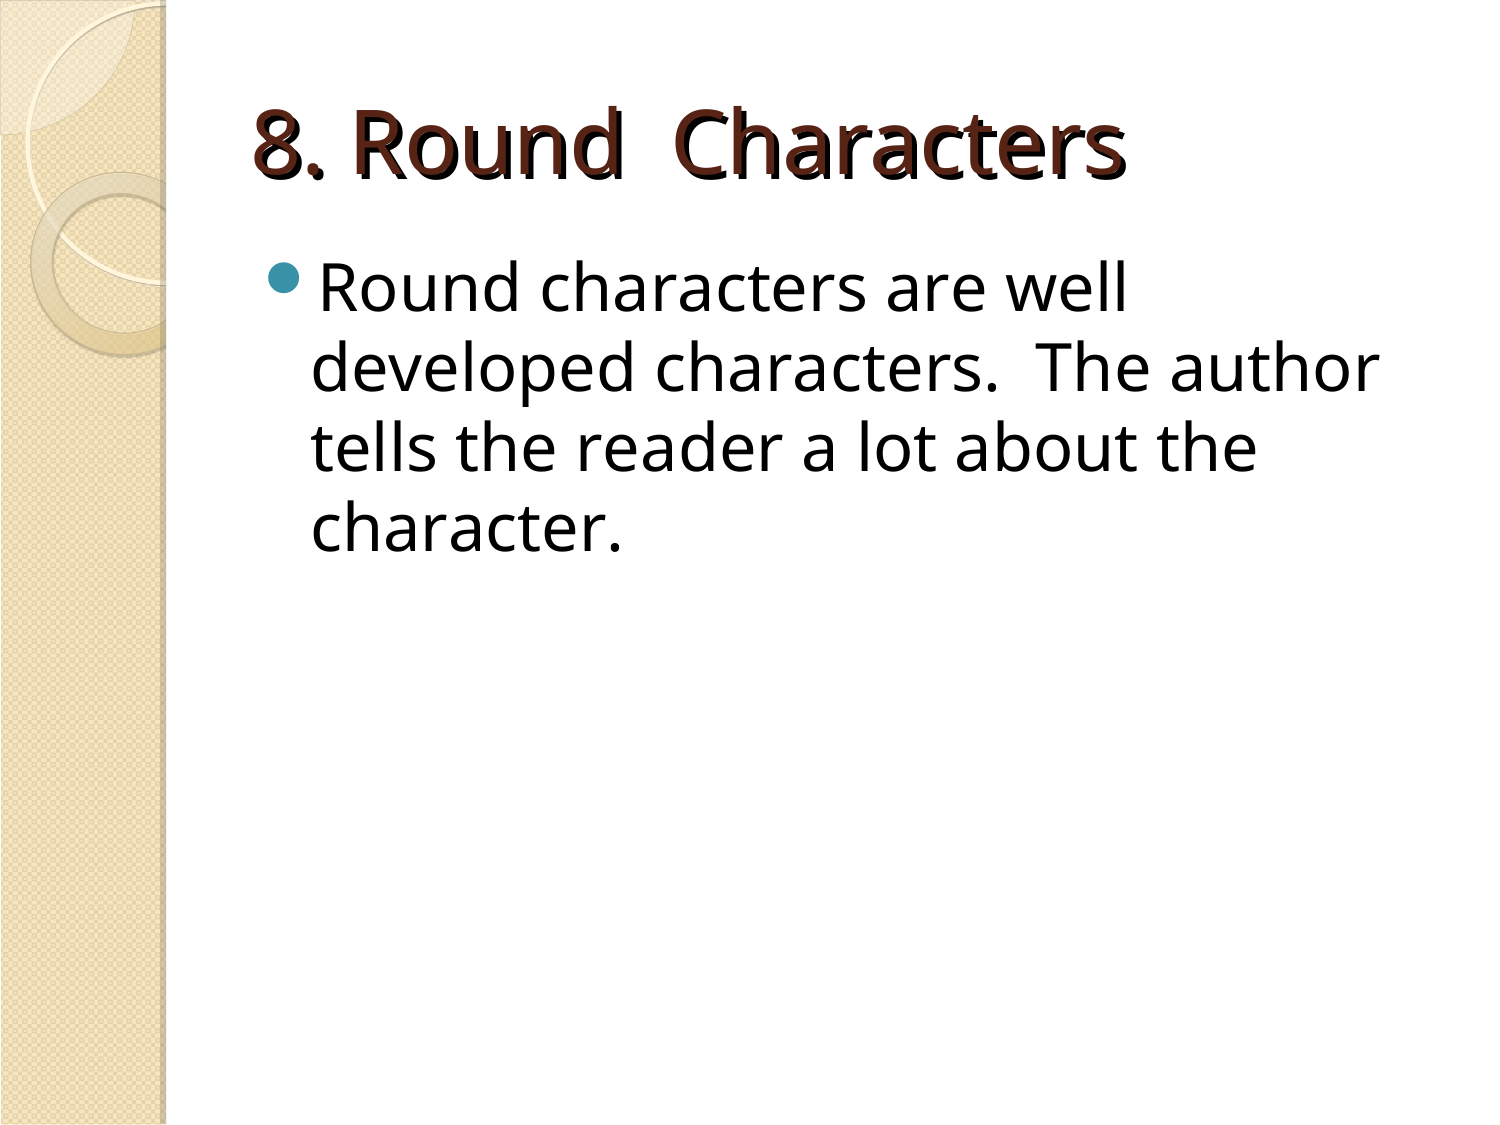

# 8. Round Characters
Round characters are well developed characters. The author tells the reader a lot about the character.